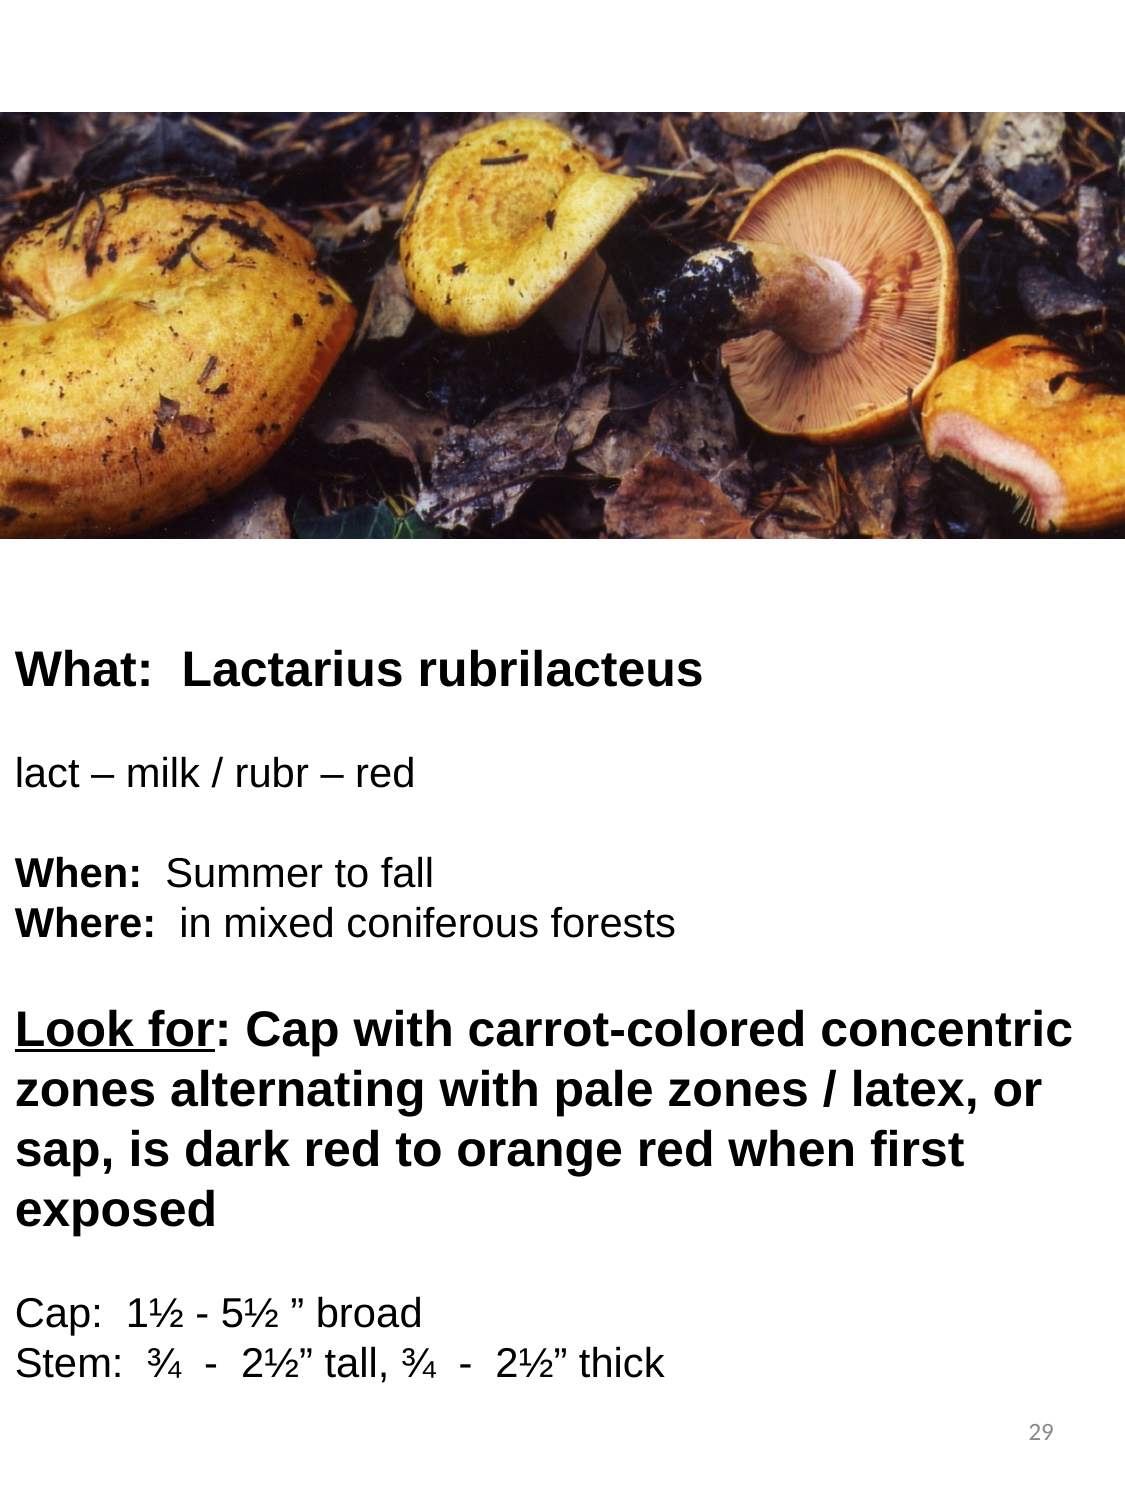

What: Lactarius rubrilacteus
lact – milk / rubr – red
When: Summer to fall
Where: in mixed coniferous forests
Look for: Cap with carrot-colored concentric zones alternating with pale zones / latex, or sap, is dark red to orange red when first exposed
Cap: 1½ - 5½ ” broad
Stem: ¾ - 2½” tall, ¾ - 2½” thick